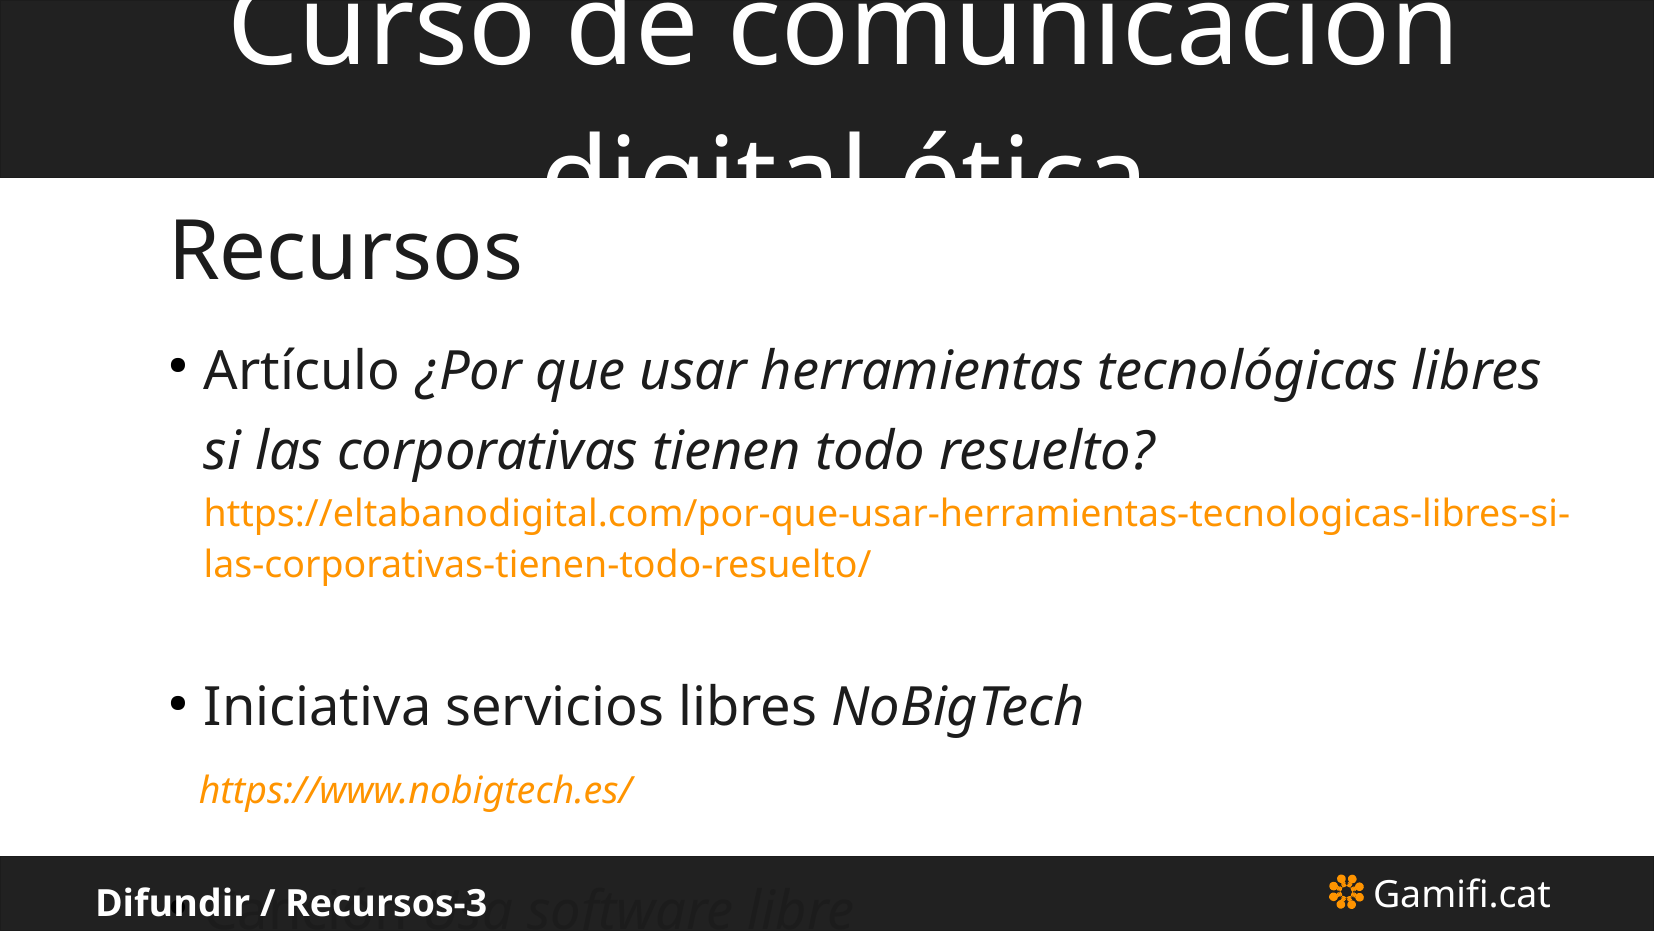

# Curso de comunicación digital ética
Recursos
Artículo ¿Por que usar herramientas tecnológicas libres si las corporativas tienen todo resuelto? https://eltabanodigital.com/por-que-usar-herramientas-tecnologicas-libres-si-las-corporativas-tienen-todo-resuelto/
Iniciativa servicios libres NoBigTech
 https://www.nobigtech.es/
Canción Usa software libre https://arxius.laloka.org/collaboracions/NRP/Cancion/Usa_software_libre.medium.webm
Gamifi.cat
Difundir / Recursos-3